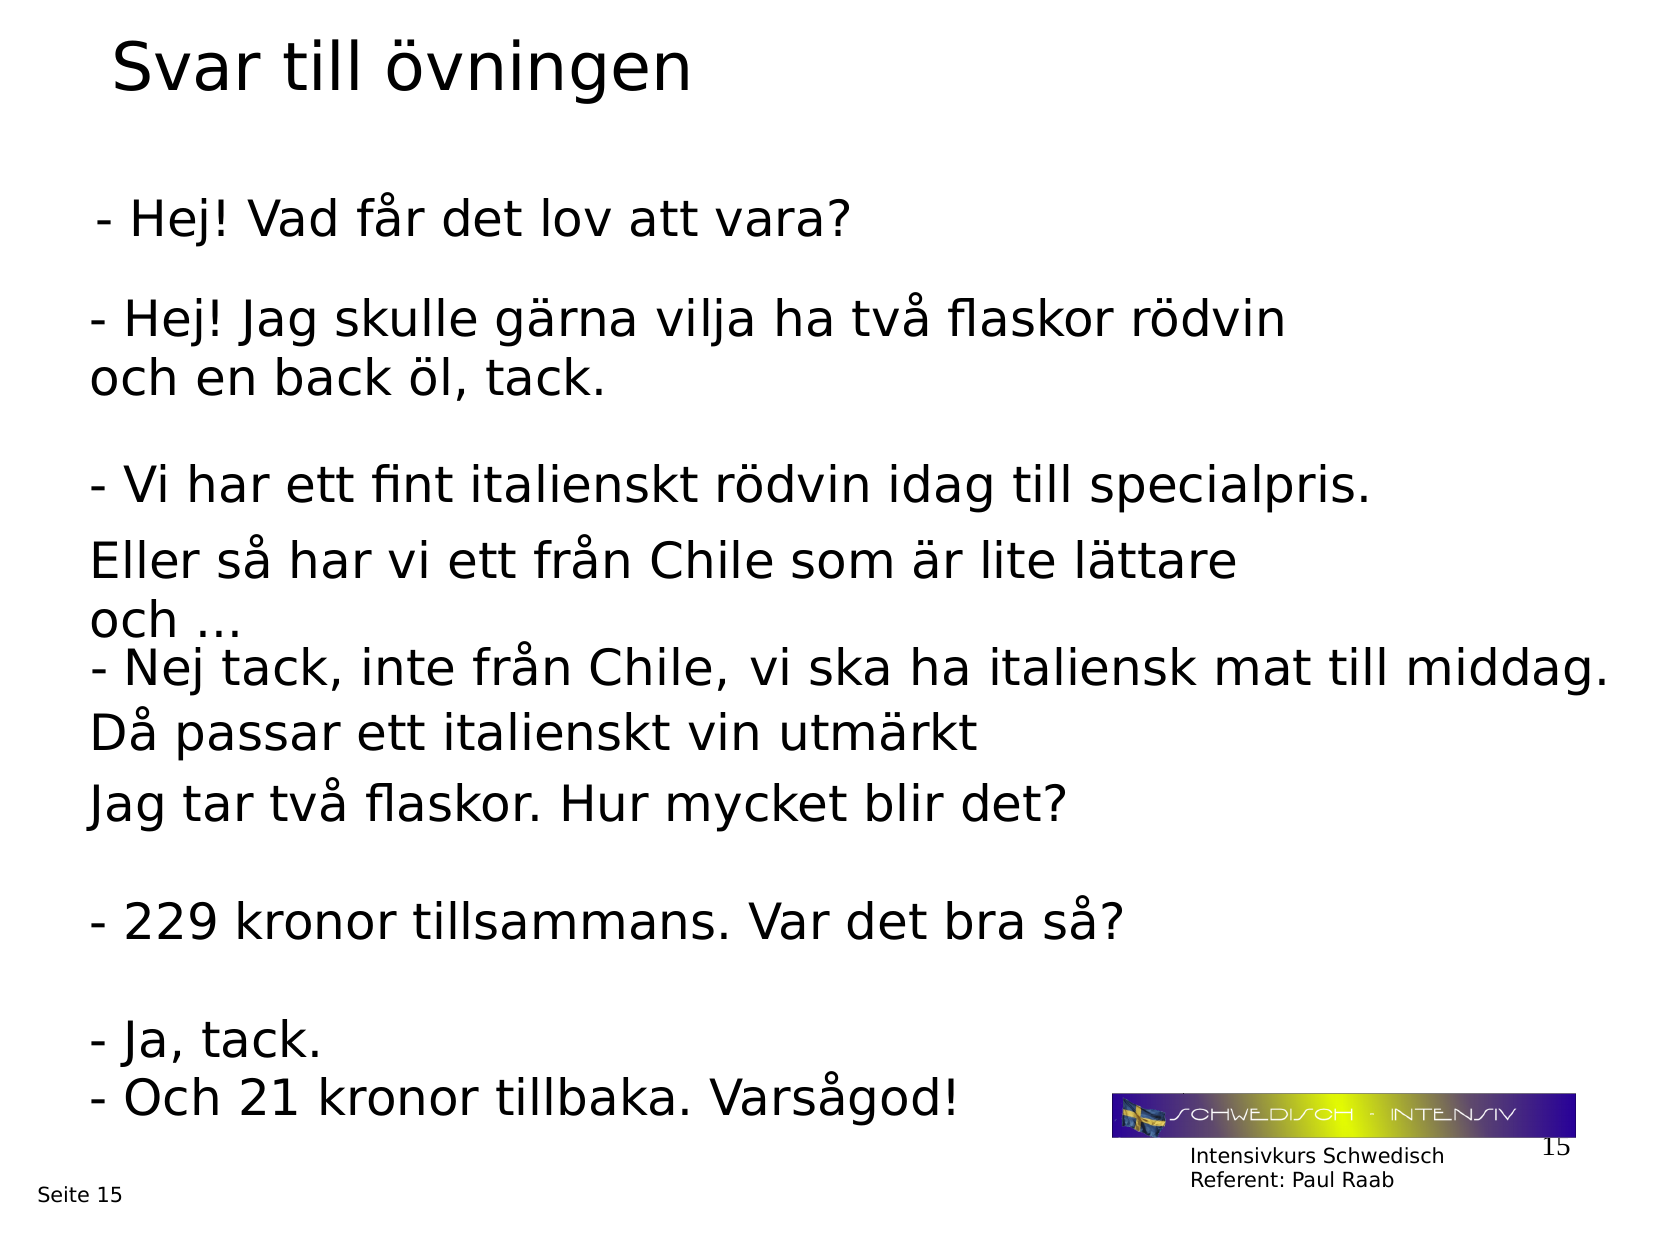

Svar till övningen
- Hej! Vad får det lov att vara?
- Hej! Jag skulle gärna vilja ha två flaskor rödvin
och en back öl, tack.
- Vi har ett fint italienskt rödvin idag till specialpris.
Eller så har vi ett från Chile som är lite lättare och ...
 vi ska ha italiensk mat till middag.
- Nej tack, inte från Chile,
Då passar ett italienskt vin utmärkt
Jag tar två flaskor. Hur mycket blir det?
- 229 kronor tillsammans. Var det bra så?
- Ja, tack.
- Och 21 kronor tillbaka. Varsågod!